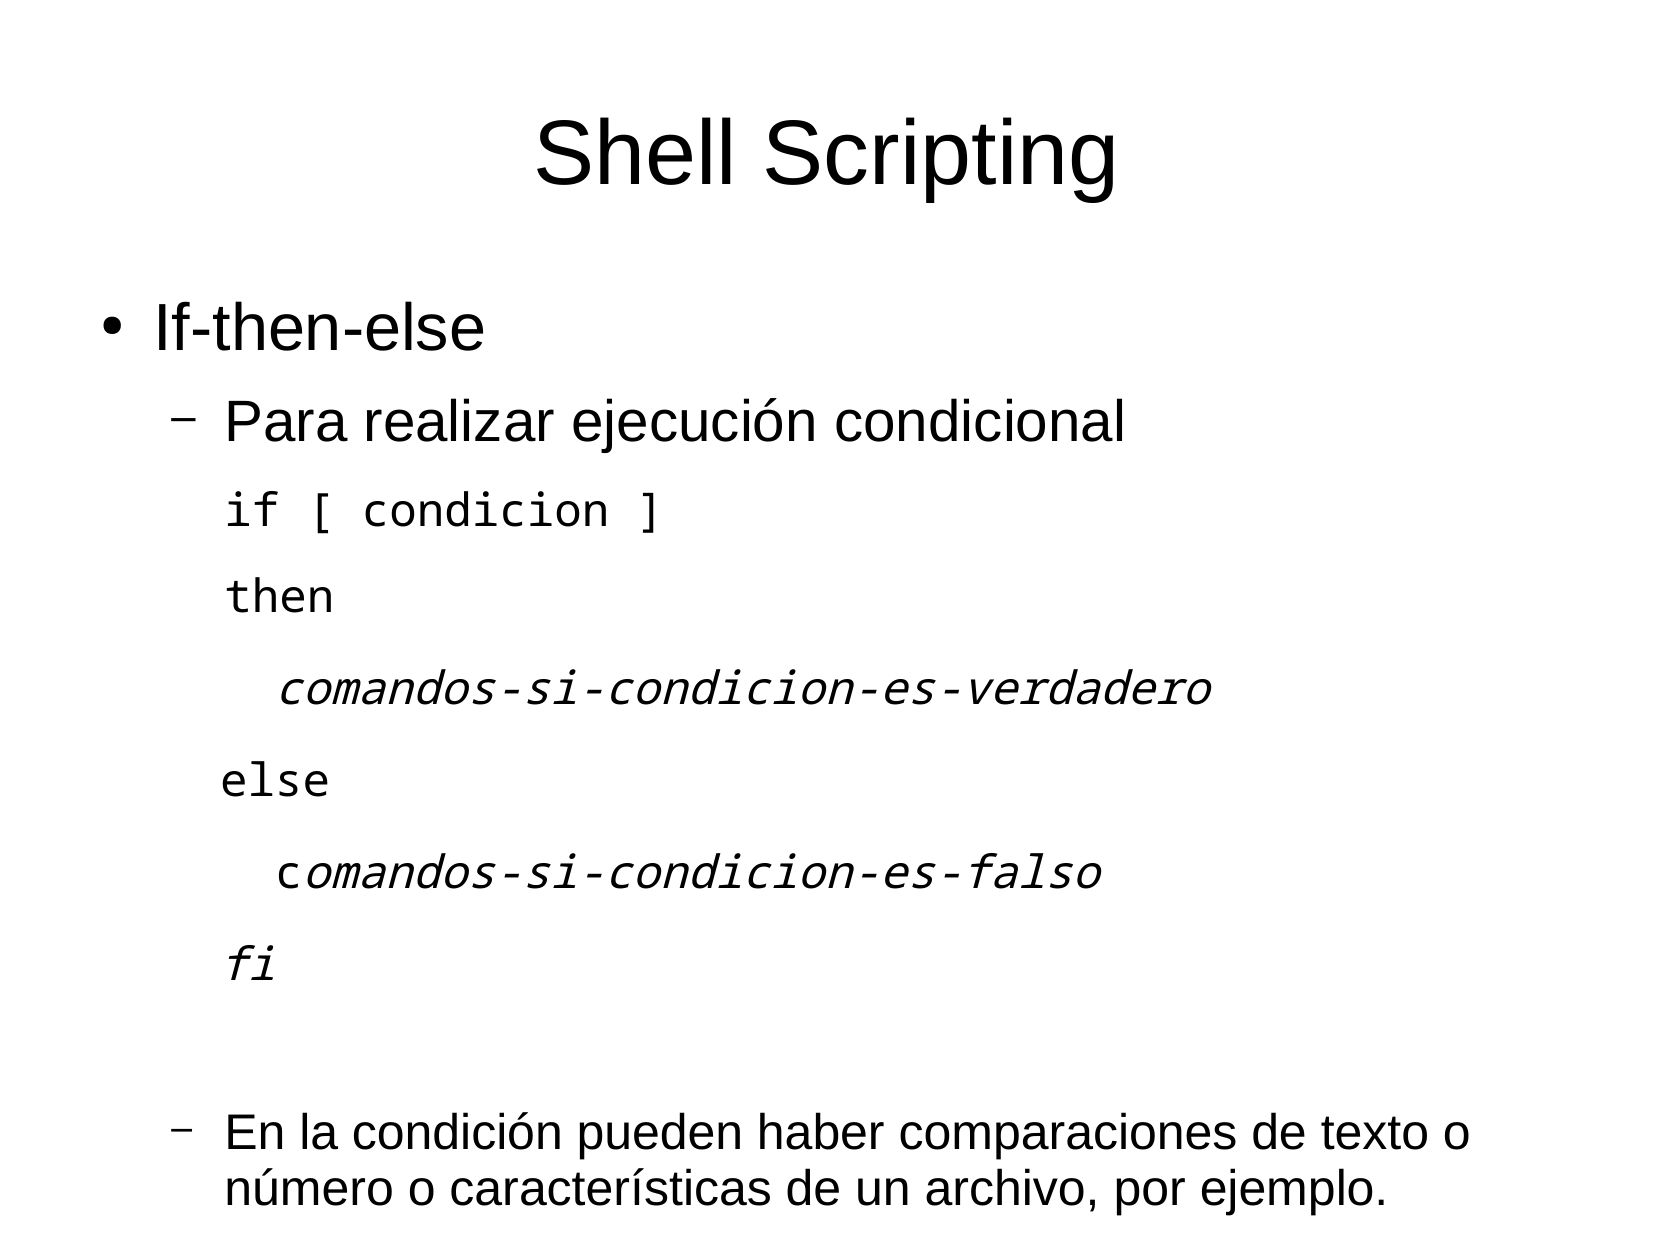

# Shell Scripting
If-then-else
Para realizar ejecución condicional
if [ condicion ]
then
 comandos-si-condicion-es-verdadero
 else
 comandos-si-condicion-es-falso
 fi
En la condición pueden haber comparaciones de texto o número o características de un archivo, por ejemplo.